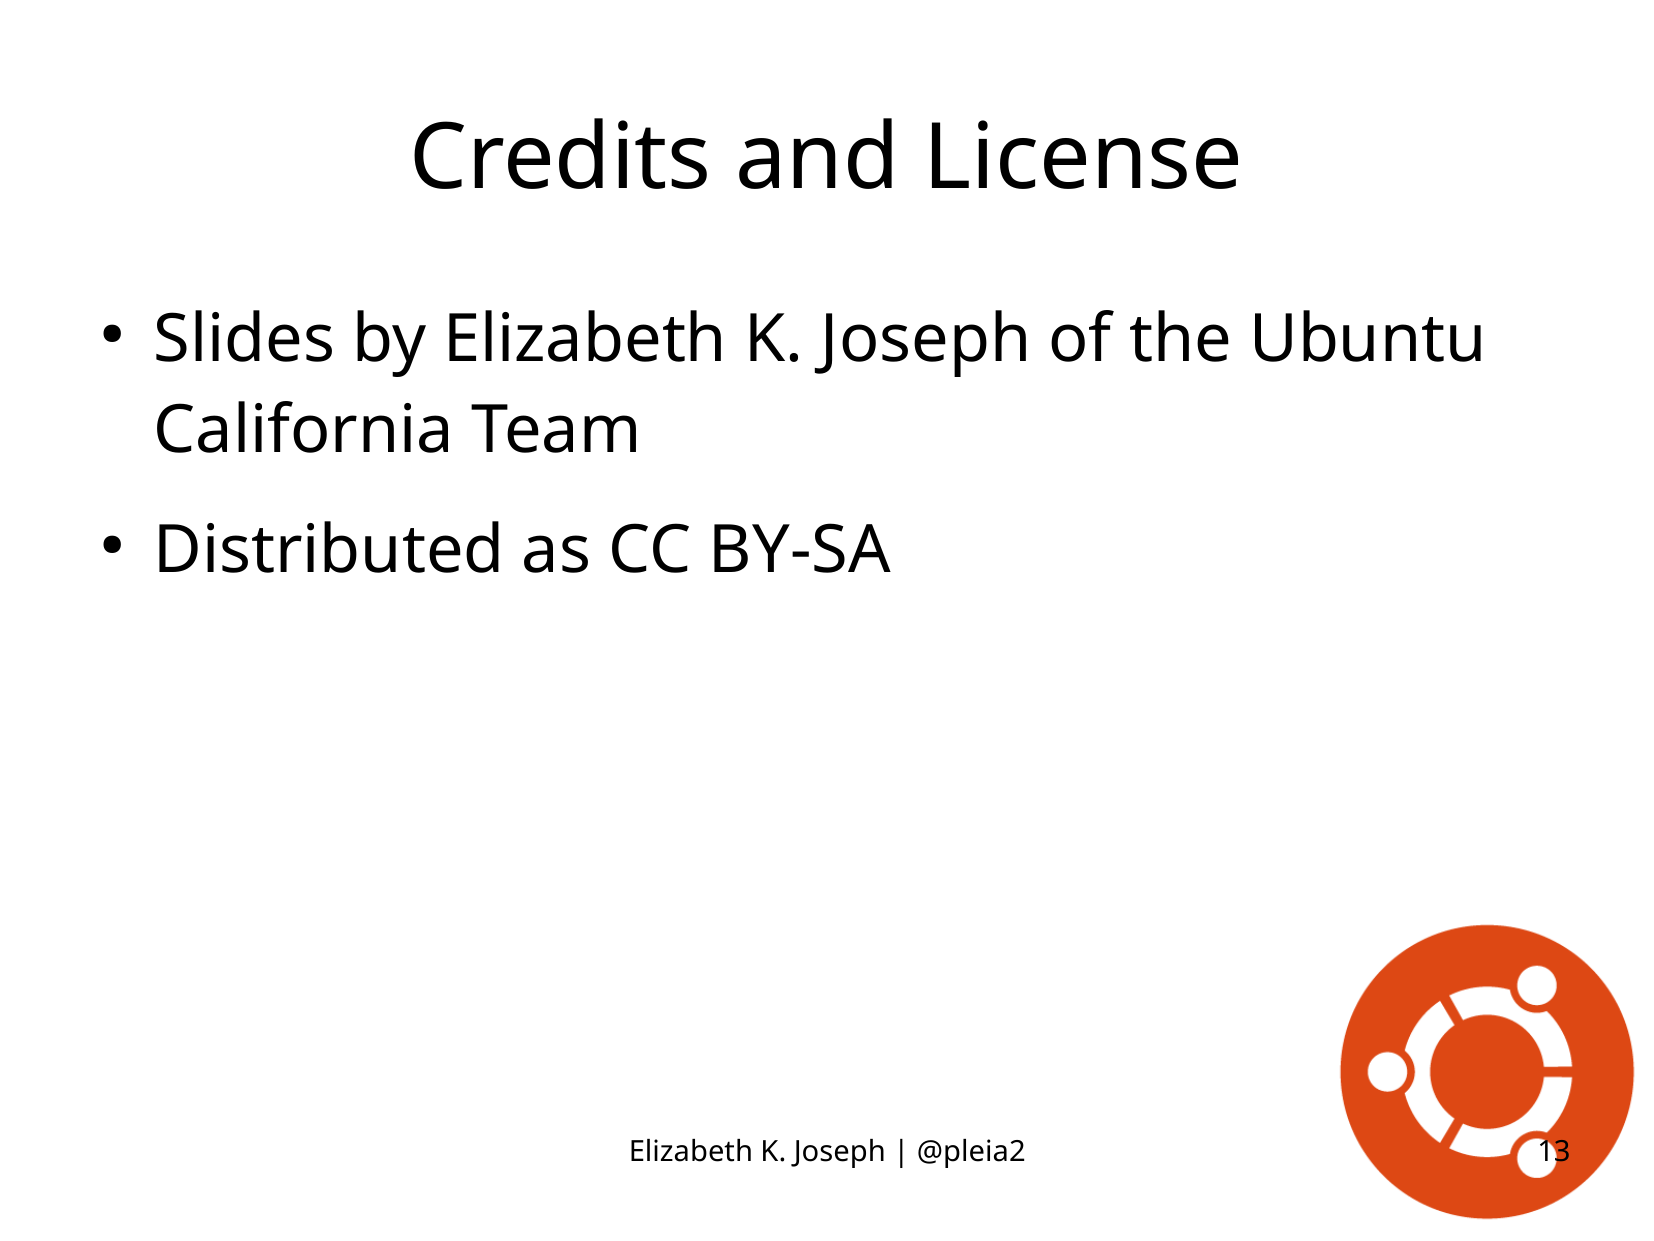

# Credits and License
Slides by Elizabeth K. Joseph of the Ubuntu California Team
Distributed as CC BY-SA
Elizabeth K. Joseph | @pleia2
13